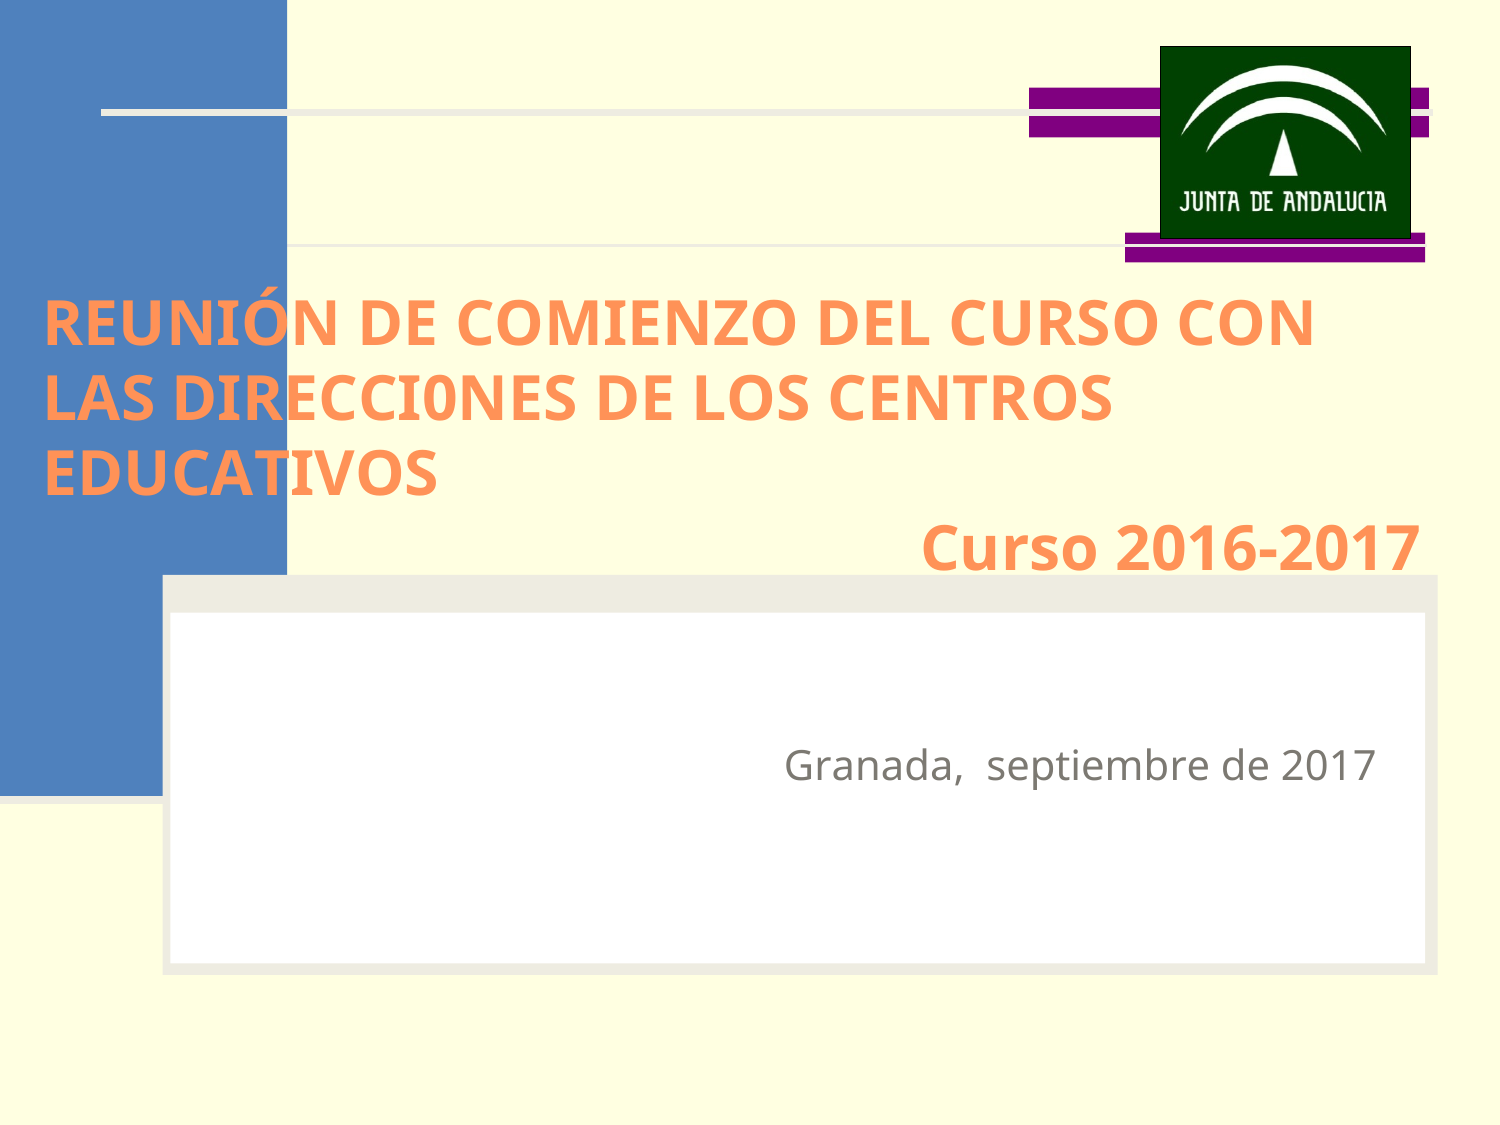

REUNIÓN DE COMIENZO DEL CURSO CON LAS DIRECCI0NES DE LOS CENTROS EDUCATIVOS
Curso 2016-2017
Granada, septiembre de 2017